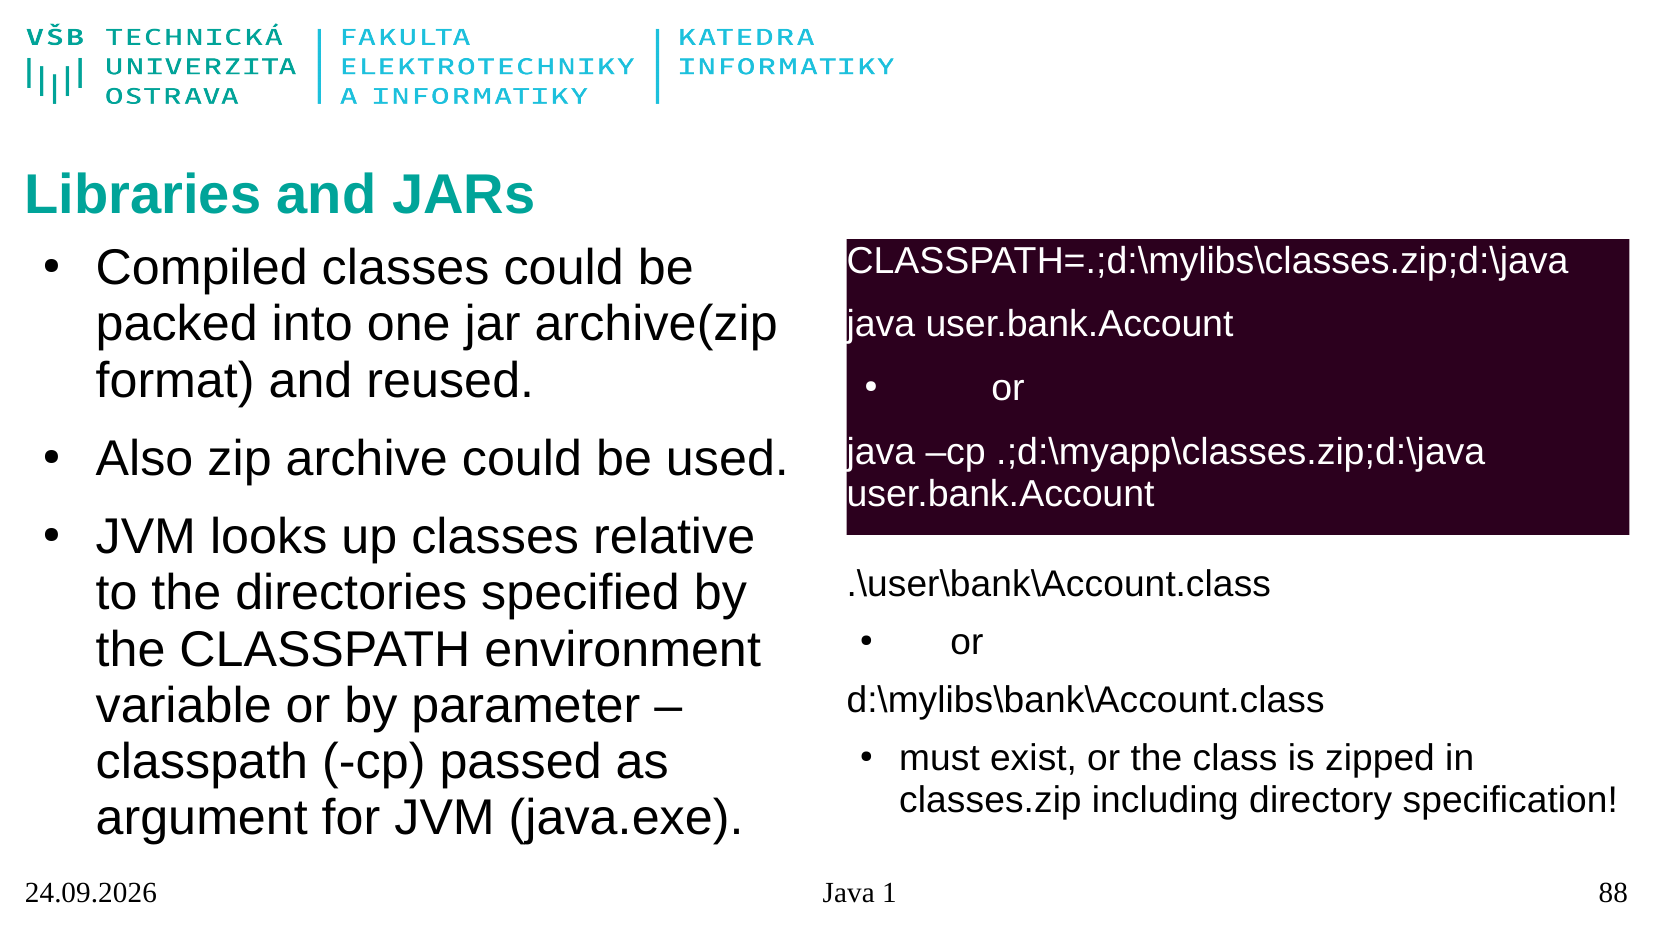

# Libraries and JARs
Compiled classes could be packed into one jar archive(zip format) and reused.
Also zip archive could be used.
JVM looks up classes relative to the directories specified by the CLASSPATH environment variable or by parameter –classpath (-cp) passed as argument for JVM (java.exe).
CLASSPATH=.;d:\mylibs\classes.zip;d:\java
java user.bank.Account
	or
java –cp .;d:\myapp\classes.zip;d:\java user.bank.Account
.\user\bank\Account.class
 or
d:\mylibs\bank\Account.class
must exist, or the class is zipped in classes.zip including directory specification!
Java 1
88